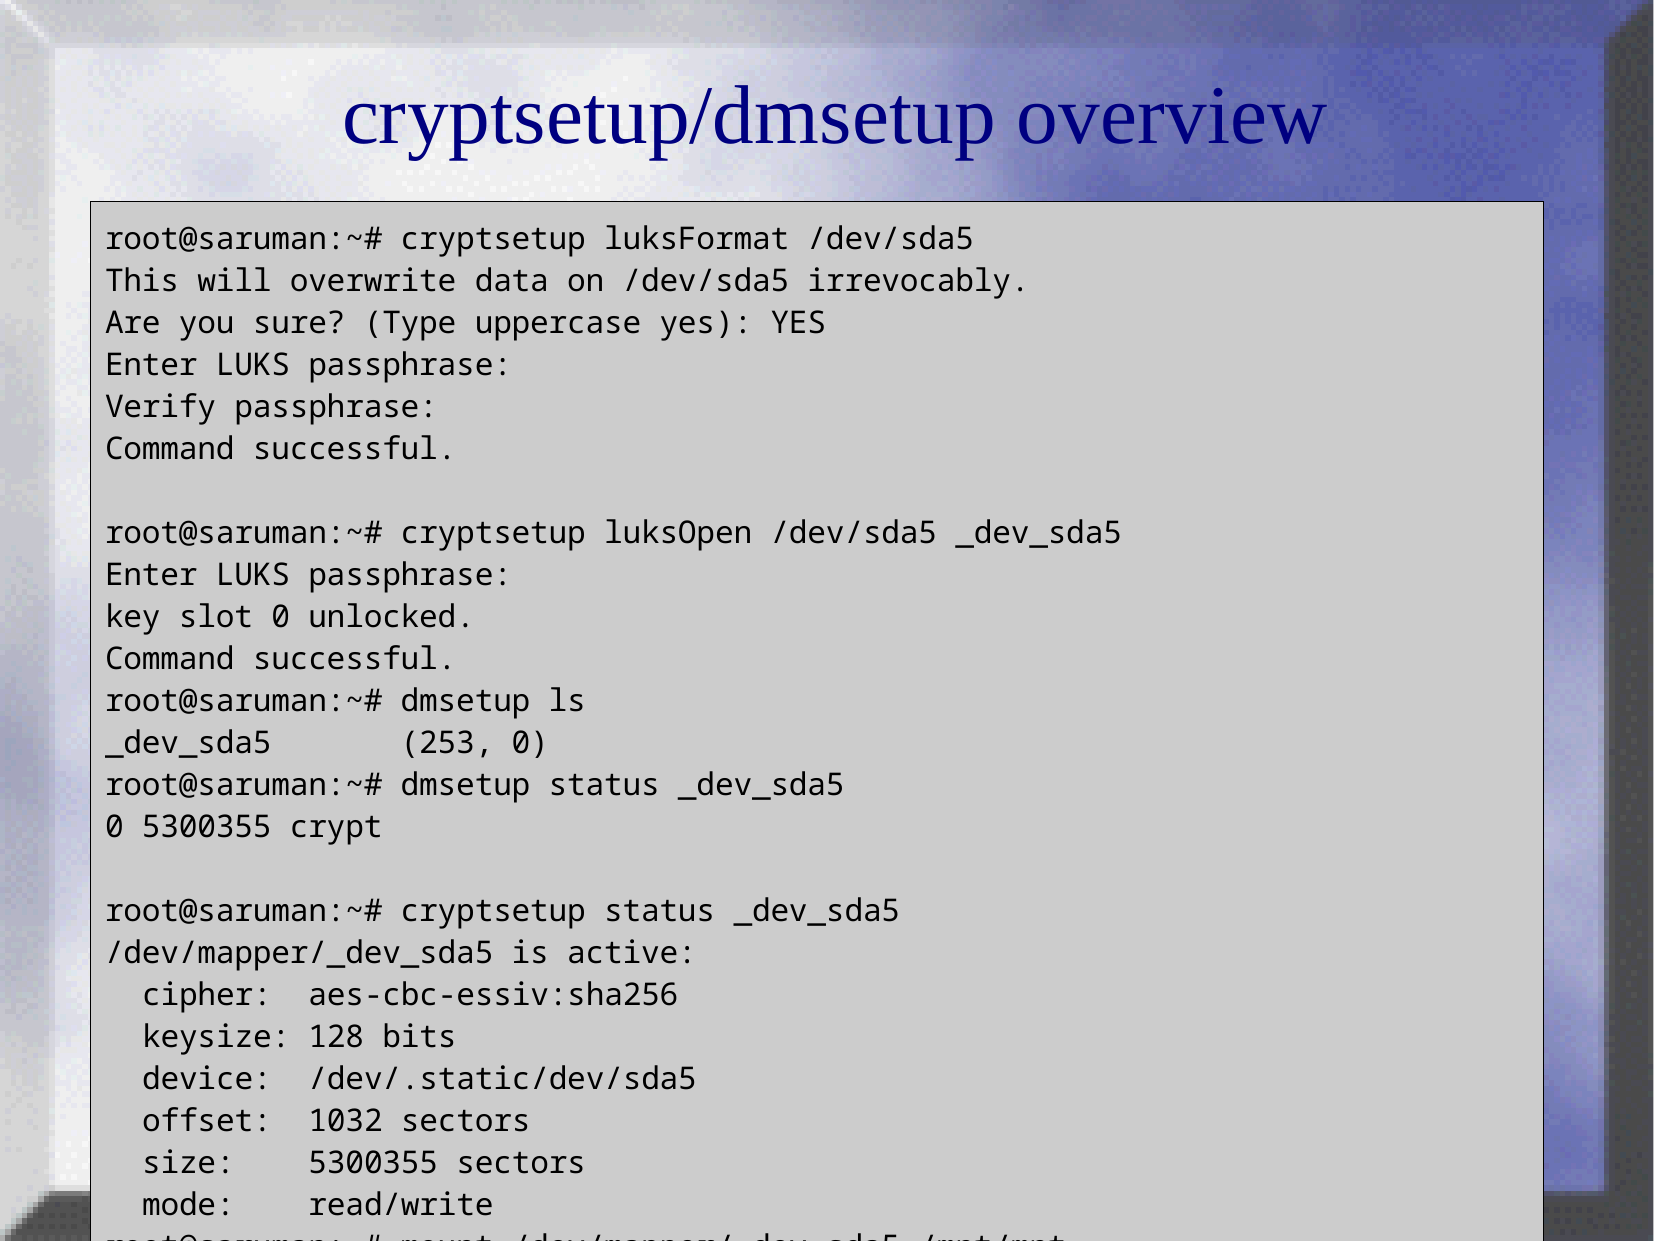

# cryptsetup/dmsetup overview
root@saruman:~# cryptsetup luksFormat /dev/sda5
This will overwrite data on /dev/sda5 irrevocably.
Are you sure? (Type uppercase yes): YES
Enter LUKS passphrase:
Verify passphrase:
Command successful.
root@saruman:~# cryptsetup luksOpen /dev/sda5 _dev_sda5
Enter LUKS passphrase:
key slot 0 unlocked.
Command successful.
root@saruman:~# dmsetup ls
_dev_sda5 (253, 0)
root@saruman:~# dmsetup status _dev_sda5
0 5300355 crypt
root@saruman:~# cryptsetup status _dev_sda5
/dev/mapper/_dev_sda5 is active:
 cipher: aes-cbc-essiv:sha256
 keysize: 128 bits
 device: /dev/.static/dev/sda5
 offset: 1032 sectors
 size: 5300355 sectors
 mode: read/write
root@saruman:~# mount /dev/mapper/_dev_sda5 /mnt/mnt